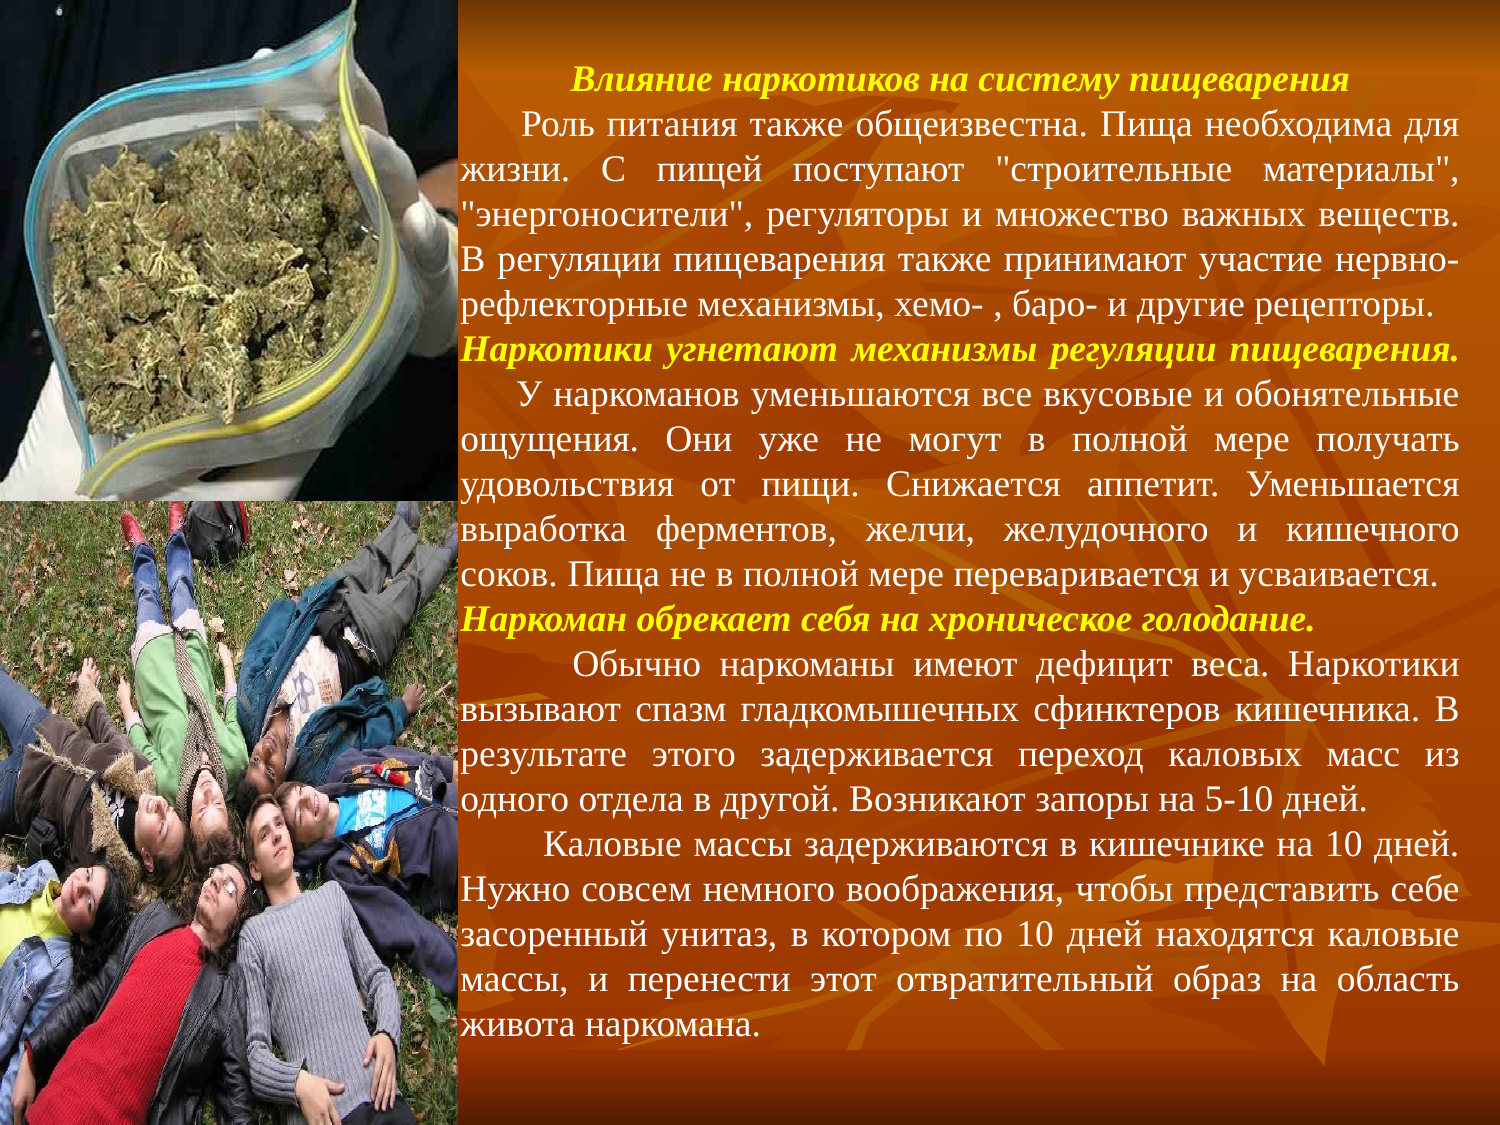

Влияние наркотиков на систему пищеварения
 Роль питания также общеизвестна. Пища необходима для жизни. С пищей поступают "строительные материалы", "энергоносители", регуляторы и множество важных веществ. В регуляции пищеварения также принимают участие нервно-рефлекторные механизмы, хемо- , баро- и другие рецепторы.
Наркотики угнетают механизмы регуляции пищеварения.
 У наркоманов уменьшаются все вкусовые и обонятельные ощущения. Они уже не могут в полной мере получать удовольствия от пищи. Снижается аппетит. Уменьшается выработка ферментов, желчи, желудочного и кишечного соков. Пища не в полной мере переваривается и усваивается.
Наркоман обрекает себя на хроническое голодание.
 Обычно наркоманы имеют дефицит веса. Наркотики вызывают спазм гладкомышечных сфинктеров кишечника. В результате этого задерживается переход каловых масс из одного отдела в другой. Возникают запоры на 5-10 дней.
 Каловые массы задерживаются в кишечнике на 10 дней. Нужно совсем немного воображения, чтобы представить себе засоренный унитаз, в котором по 10 дней находятся каловые массы, и перенести этот отвратительный образ на область живота наркомана.